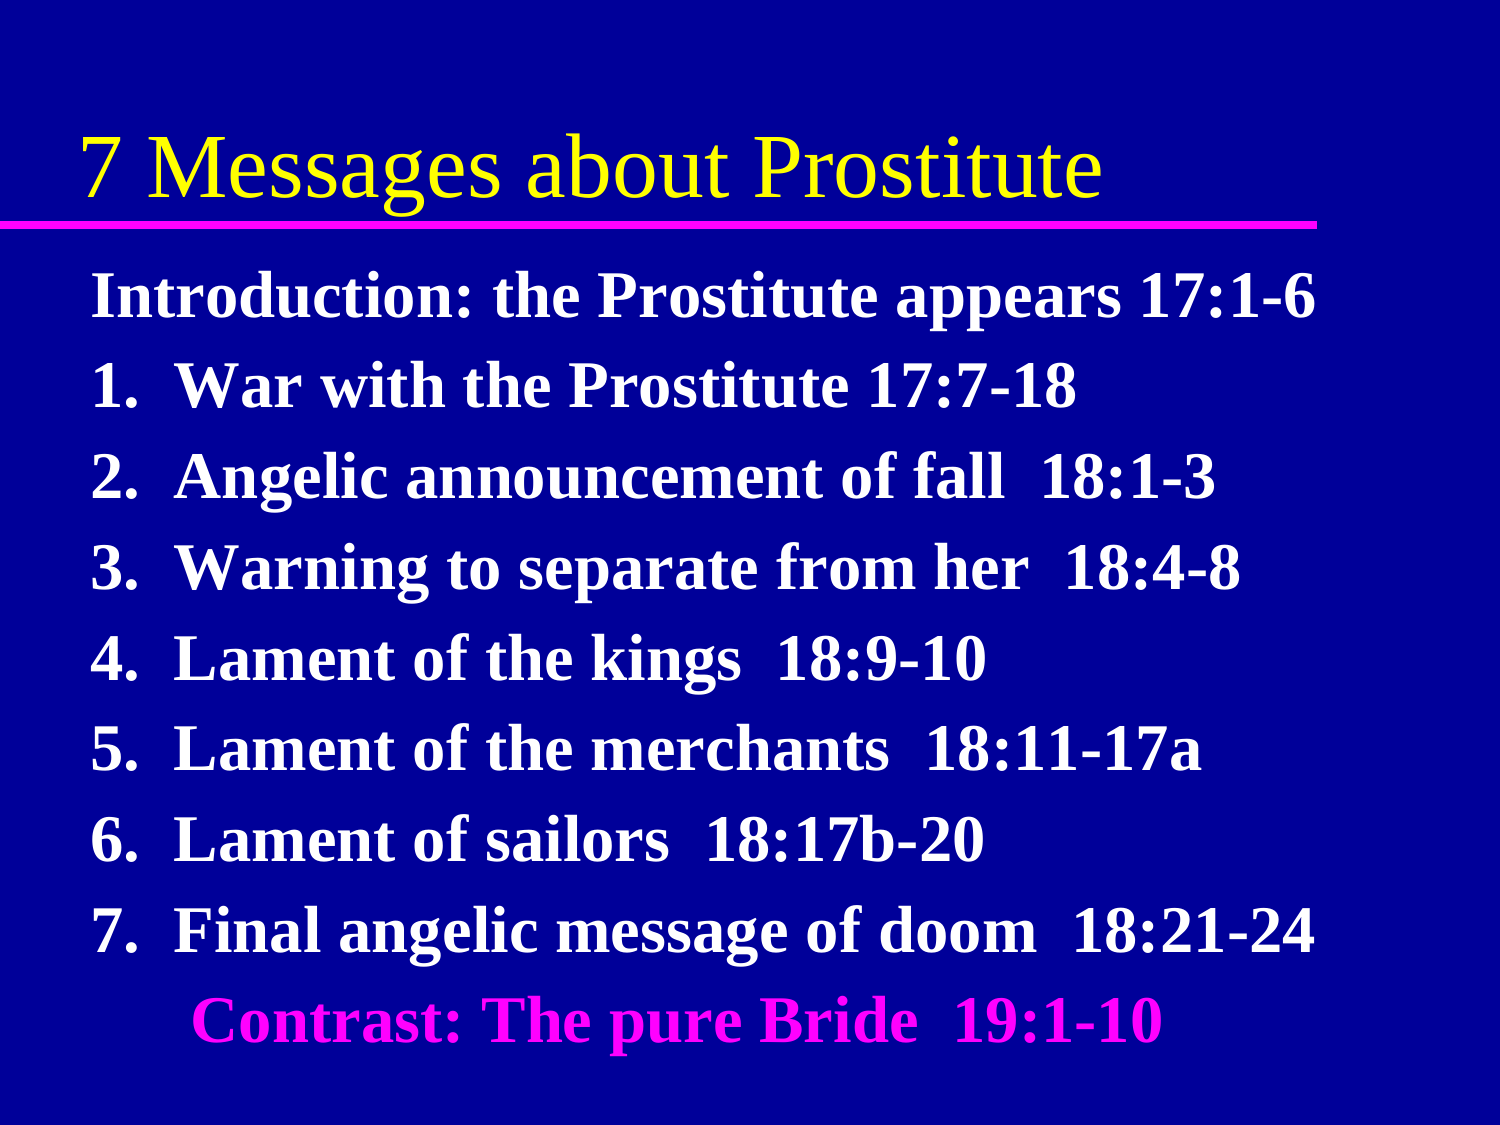

# 7 Messages about Prostitute
Introduction: the Prostitute appears 17:1-6
1. War with the Prostitute 17:7-18
2. Angelic announcement of fall 18:1-3
3. Warning to separate from her 18:4-8
4. Lament of the kings 18:9-10
5. Lament of the merchants 18:11-17a
6. Lament of sailors 18:17b-20
7. Final angelic message of doom 18:21-24
 Contrast: The pure Bride 19:1-10